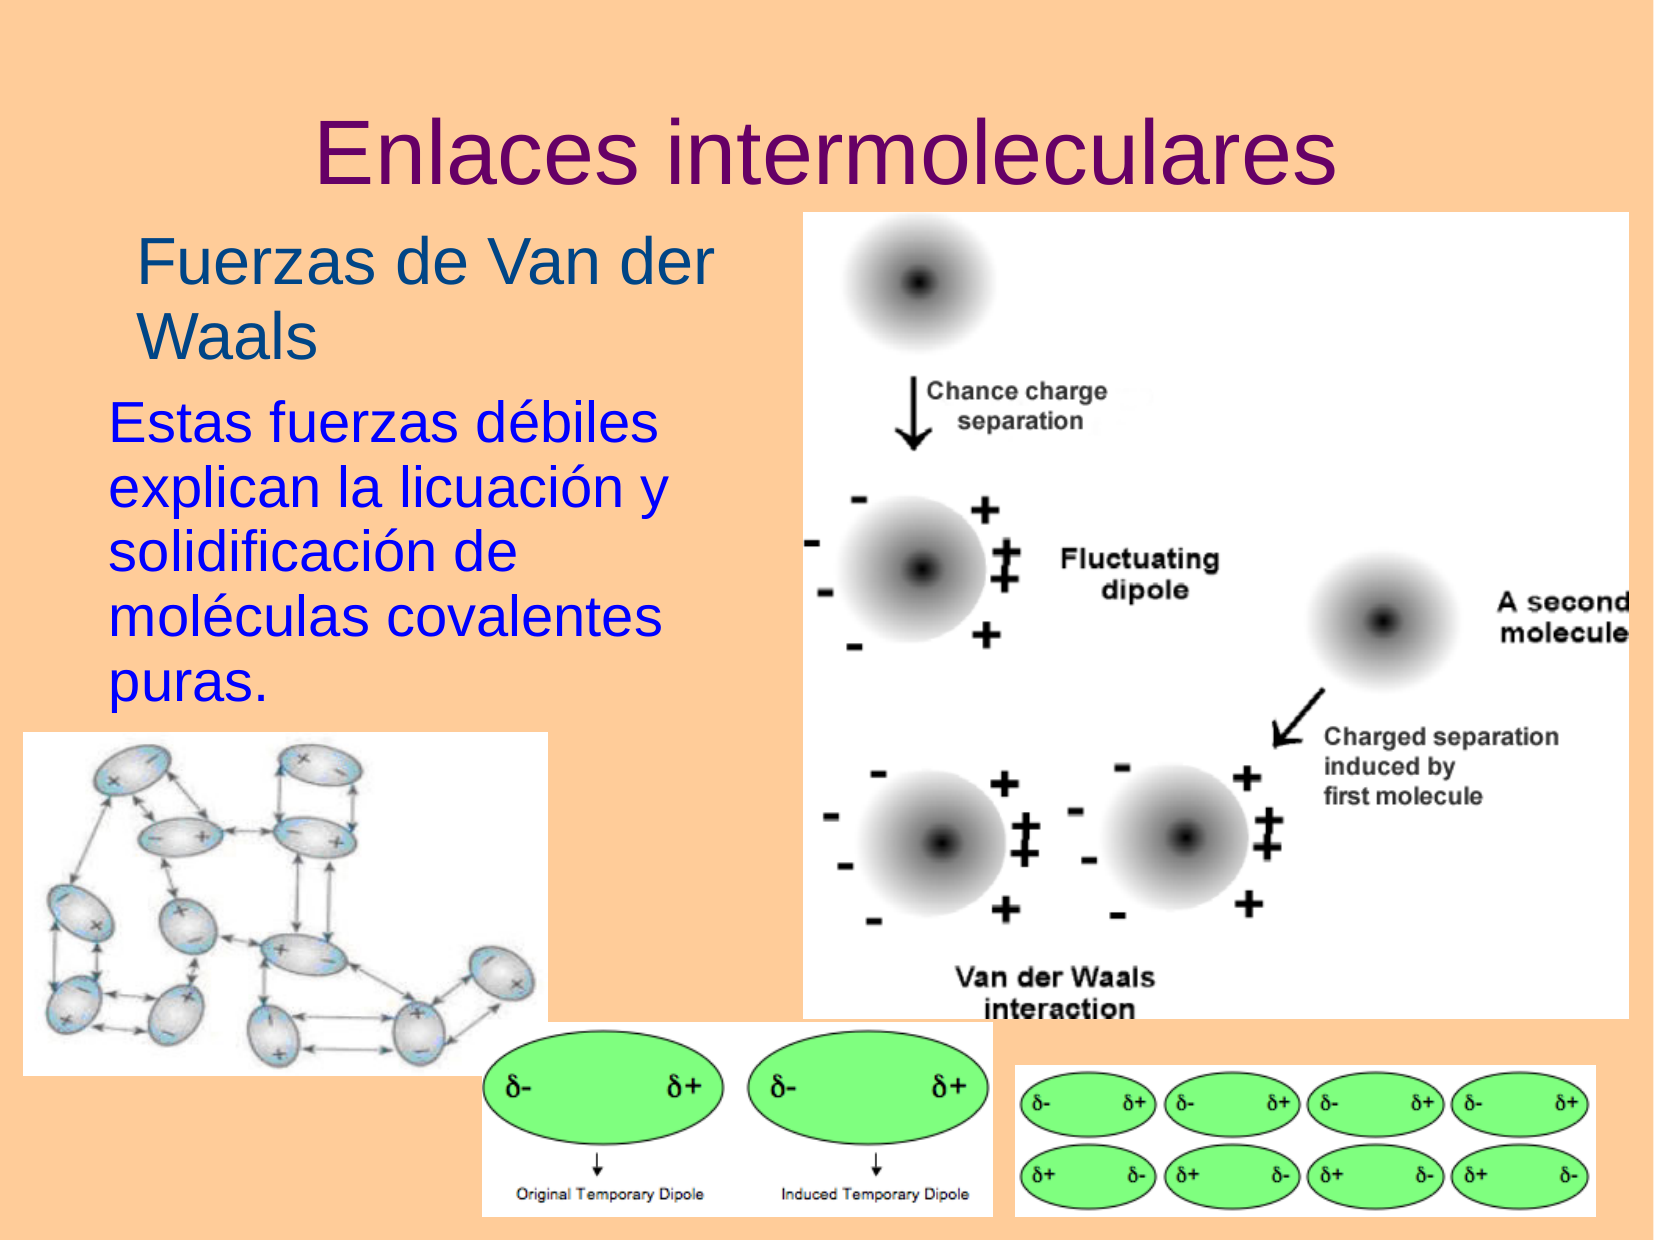

# Enlaces intermoleculares
Fuerzas de Van der Waals
Estas fuerzas débiles explican la licuación y solidificación de moléculas covalentes puras.